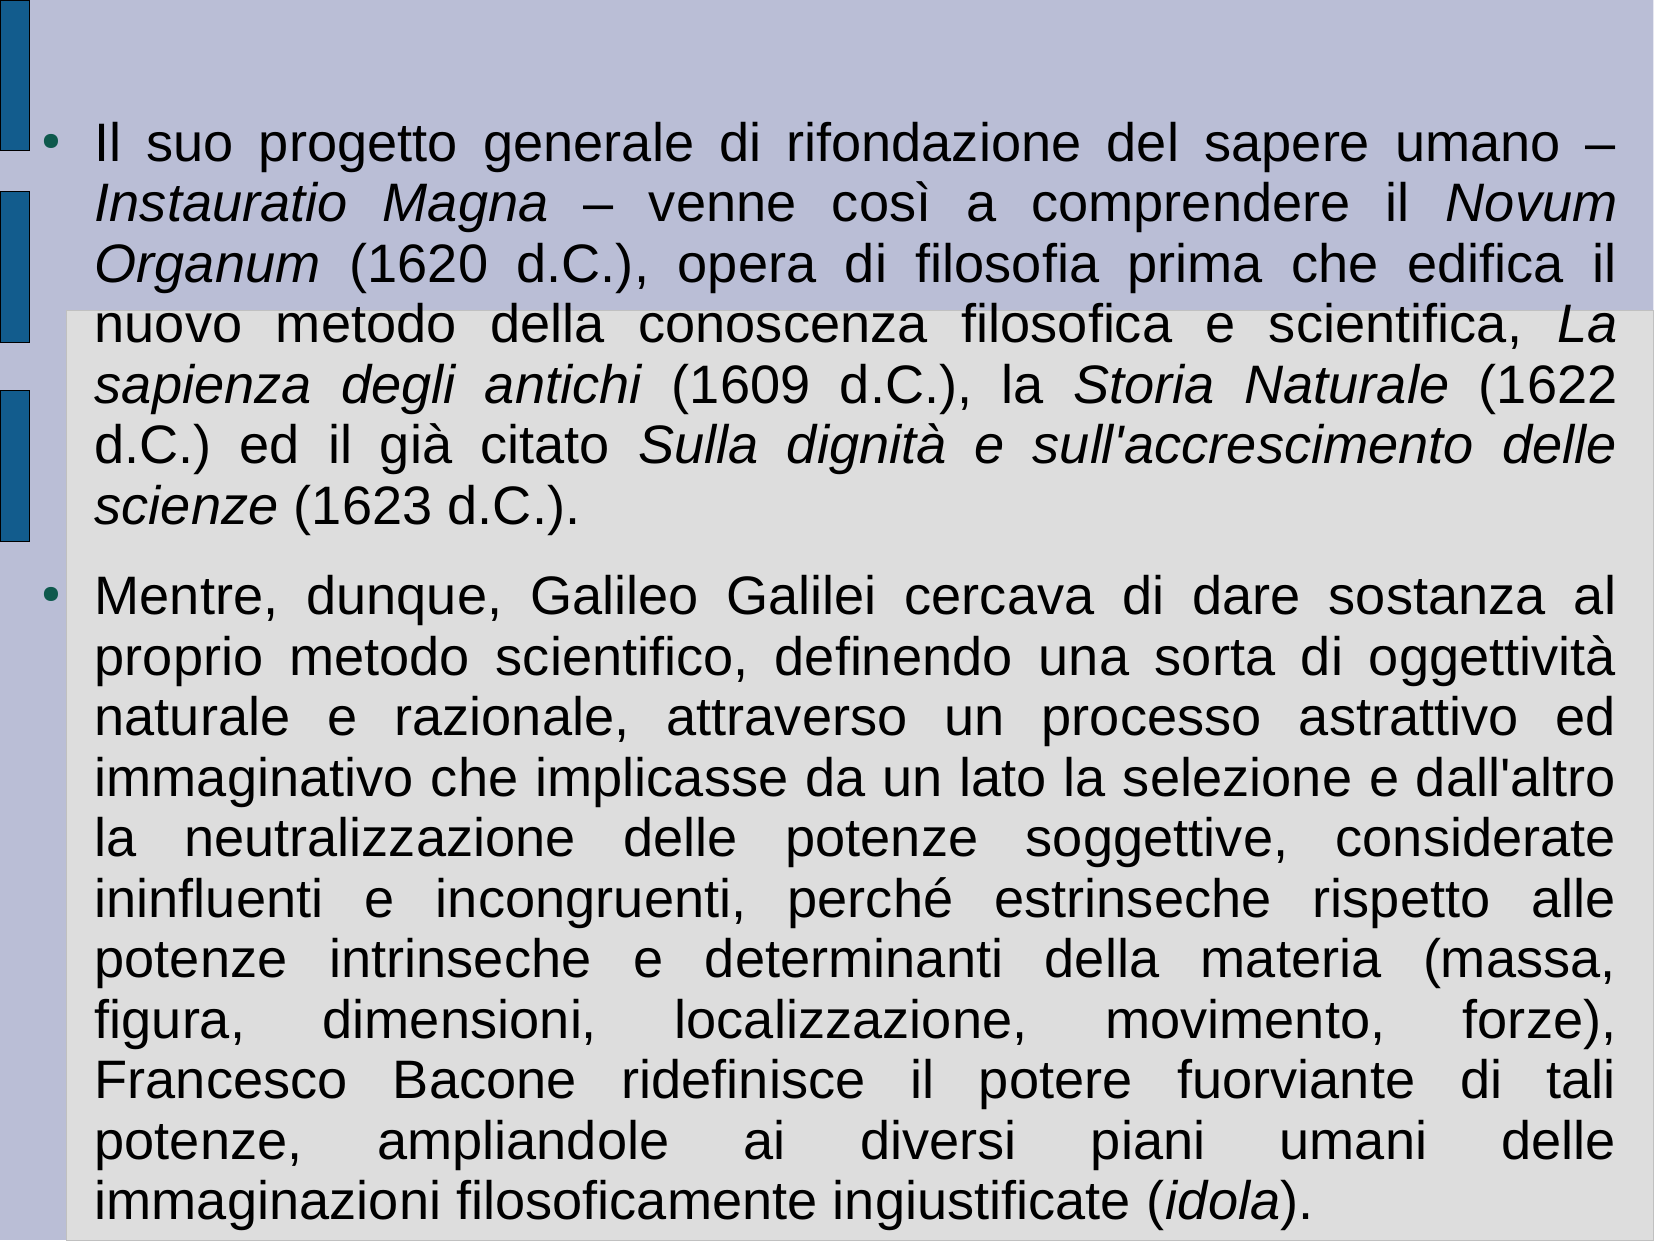

#
Il suo progetto generale di rifondazione del sapere umano – Instauratio Magna – venne così a comprendere il Novum Organum (1620 d.C.), opera di filosofia prima che edifica il nuovo metodo della conoscenza filosofica e scientifica, La sapienza degli antichi (1609 d.C.), la Storia Naturale (1622 d.C.) ed il già citato Sulla dignità e sull'accrescimento delle scienze (1623 d.C.).
Mentre, dunque, Galileo Galilei cercava di dare sostanza al proprio metodo scientifico, definendo una sorta di oggettività naturale e razionale, attraverso un processo astrattivo ed immaginativo che implicasse da un lato la selezione e dall'altro la neutralizzazione delle potenze soggettive, considerate ininfluenti e incongruenti, perché estrinseche rispetto alle potenze intrinseche e determinanti della materia (massa, figura, dimensioni, localizzazione, movimento, forze), Francesco Bacone ridefinisce il potere fuorviante di tali potenze, ampliandole ai diversi piani umani delle immaginazioni filosoficamente ingiustificate (idola).